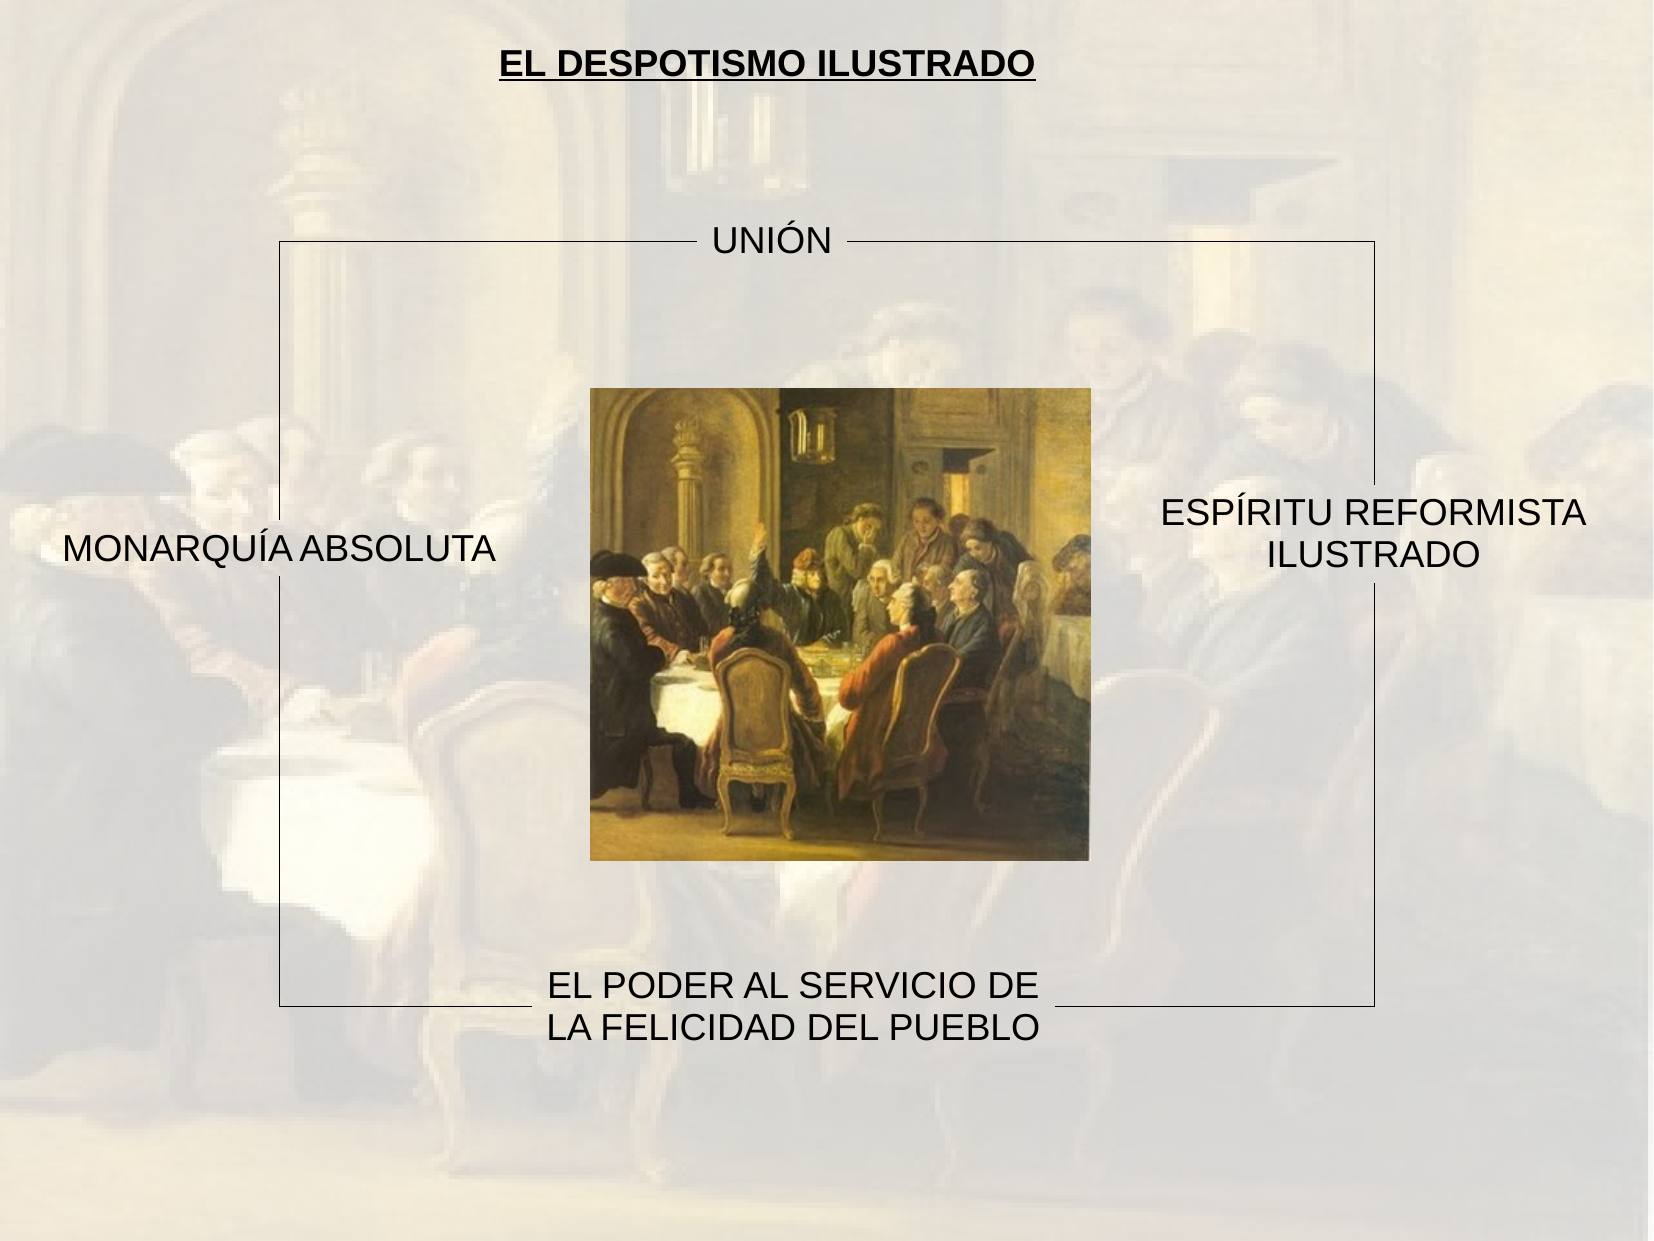

EL DESPOTISMO ILUSTRADO
UNIÓN
ESPÍRITU REFORMISTA
ILUSTRADO
MONARQUÍA ABSOLUTA
EL PODER AL SERVICIO DE
LA FELICIDAD DEL PUEBLO